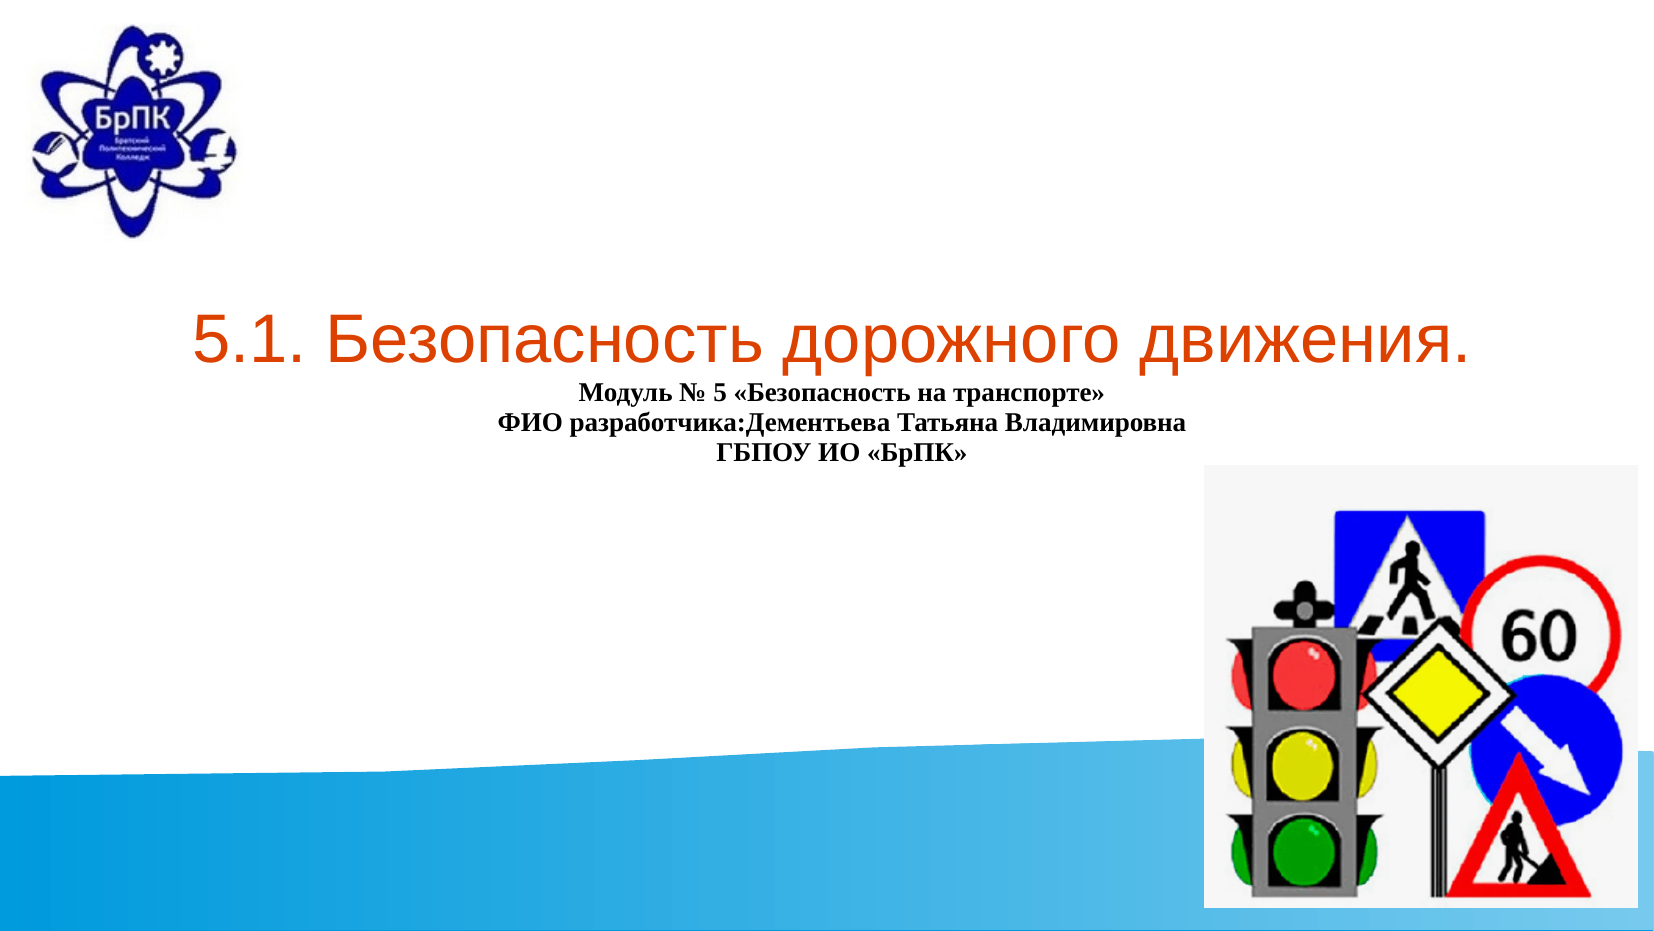

# 5.1. Безопасность дорожного движения. Модуль № 5 «Безопасность на транспорте» ФИО разработчика:Дементьева Татьяна Владимировна ГБПОУ ИО «БрПК»